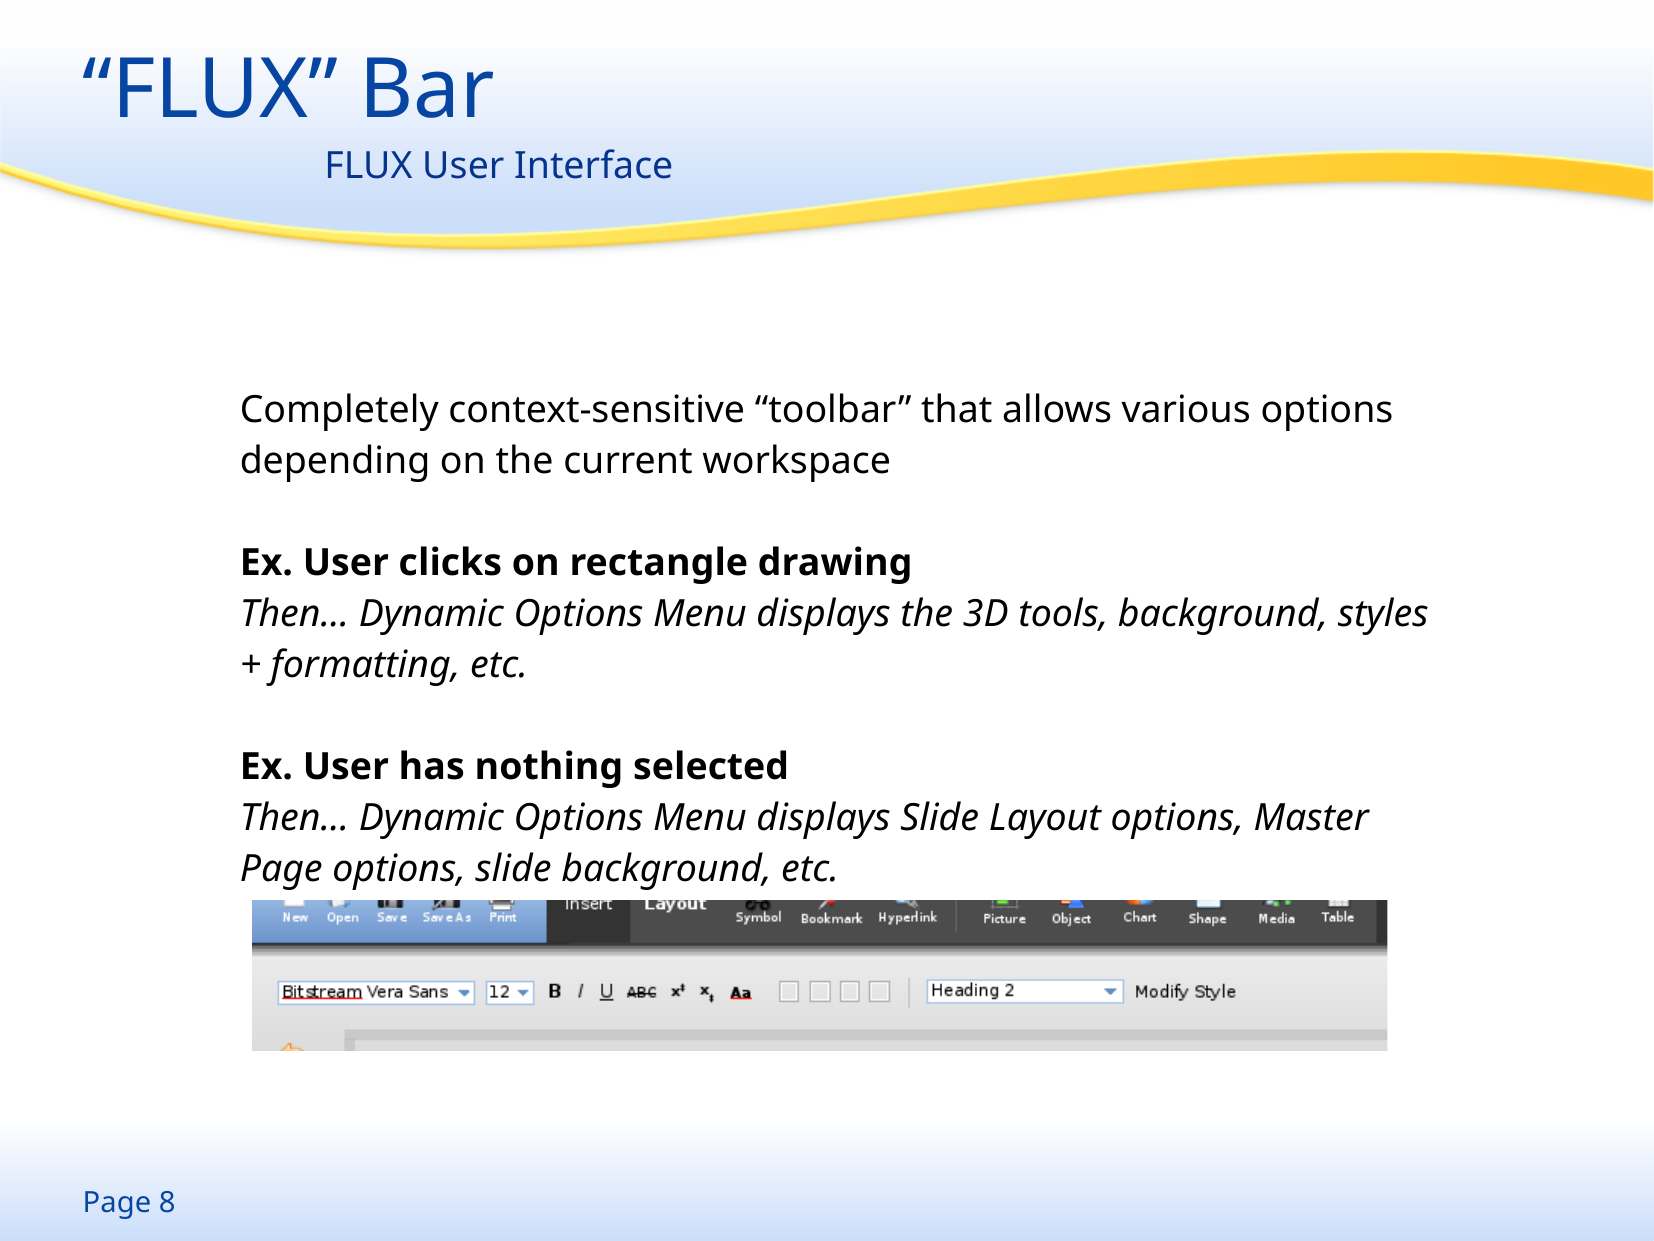

# “FLUX” Bar
FLUX User Interface
Completely context-sensitive “toolbar” that allows various options depending on the current workspace
Ex. User clicks on rectangle drawing
Then... Dynamic Options Menu displays the 3D tools, background, styles + formatting, etc.
Ex. User has nothing selected
Then... Dynamic Options Menu displays Slide Layout options, Master Page options, slide background, etc.
8